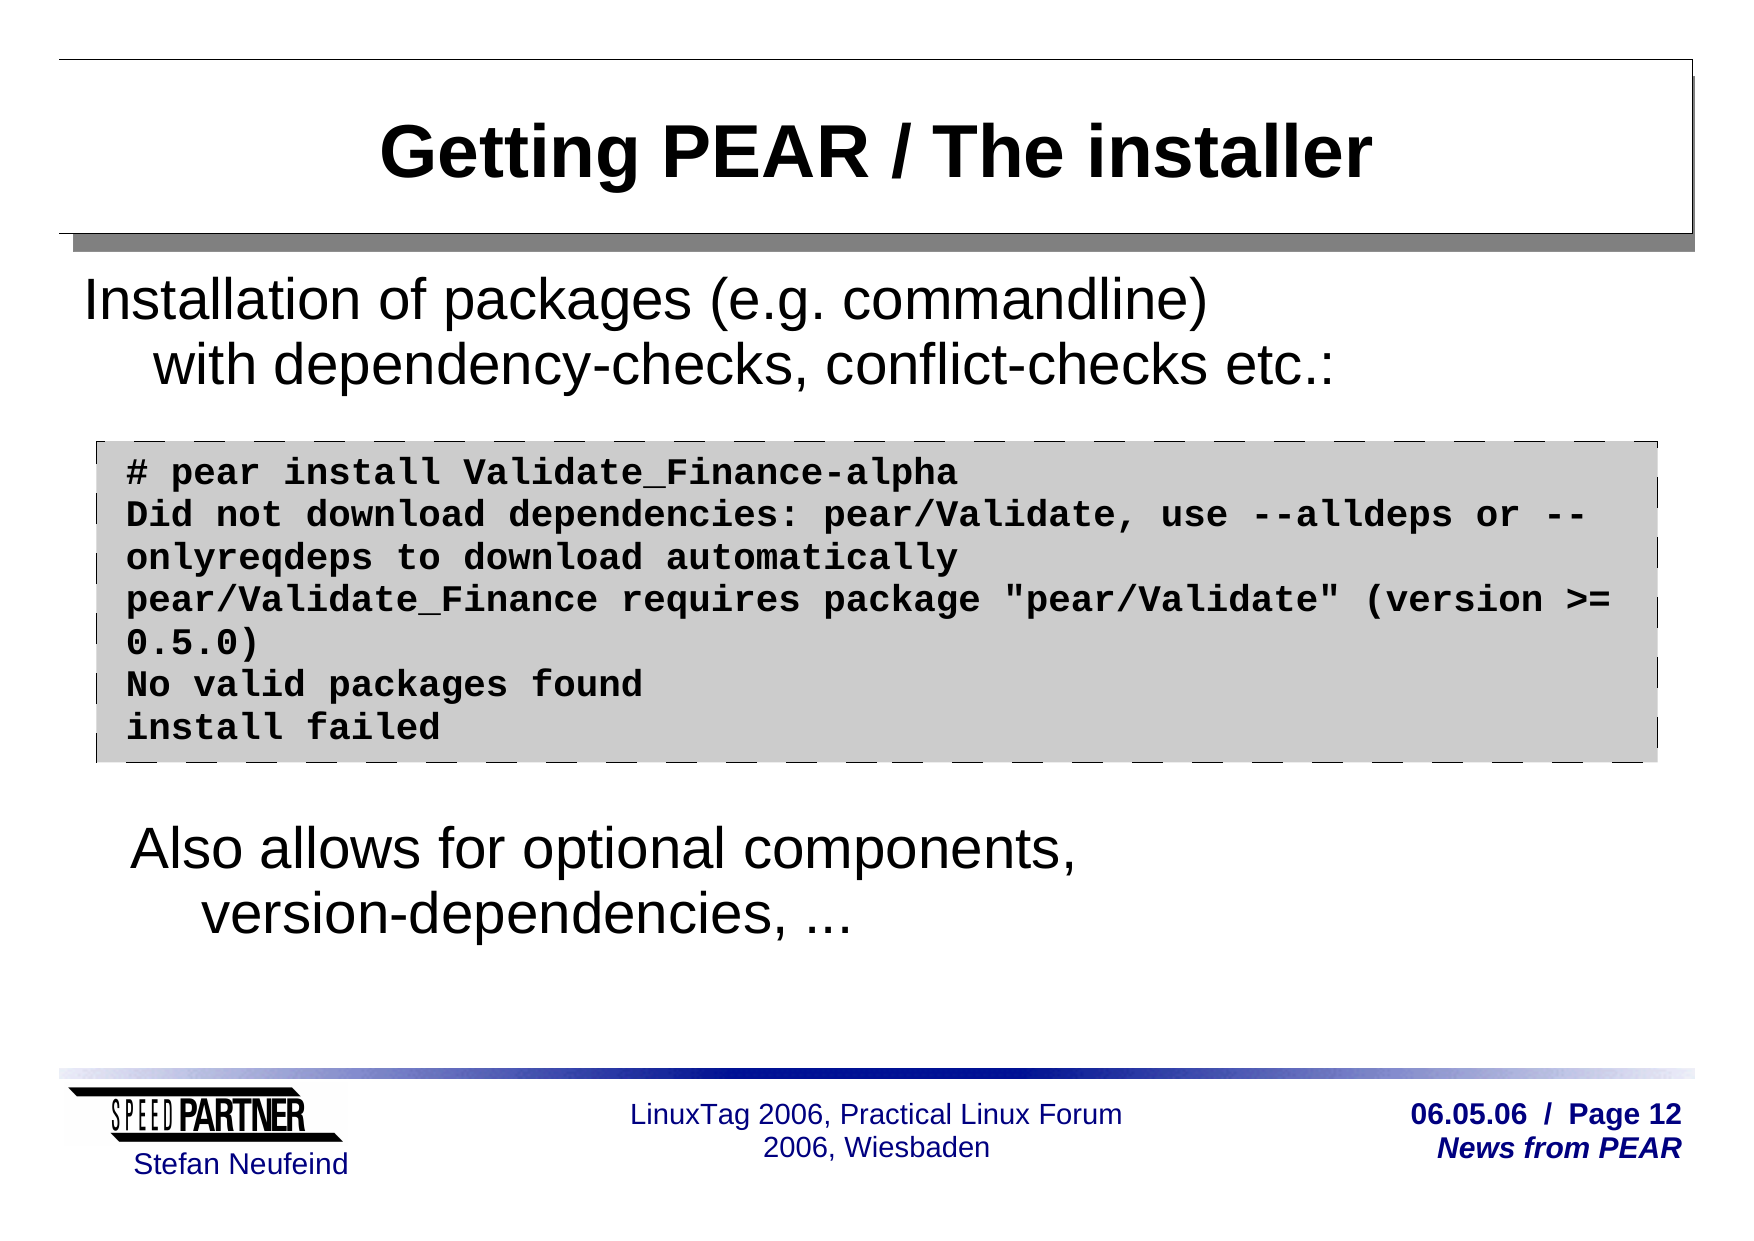

# Getting PEAR / The installer
Installation of packages (e.g. commandline)
with dependency-checks, conflict-checks etc.:
Also allows for optional components,
version-dependencies, ...
# pear install Validate_Finance-alpha
Did not download dependencies: pear/Validate, use --alldeps or --onlyreqdeps to download automatically
pear/Validate_Finance requires package "pear/Validate" (version >= 0.5.0)
No valid packages found
install failed